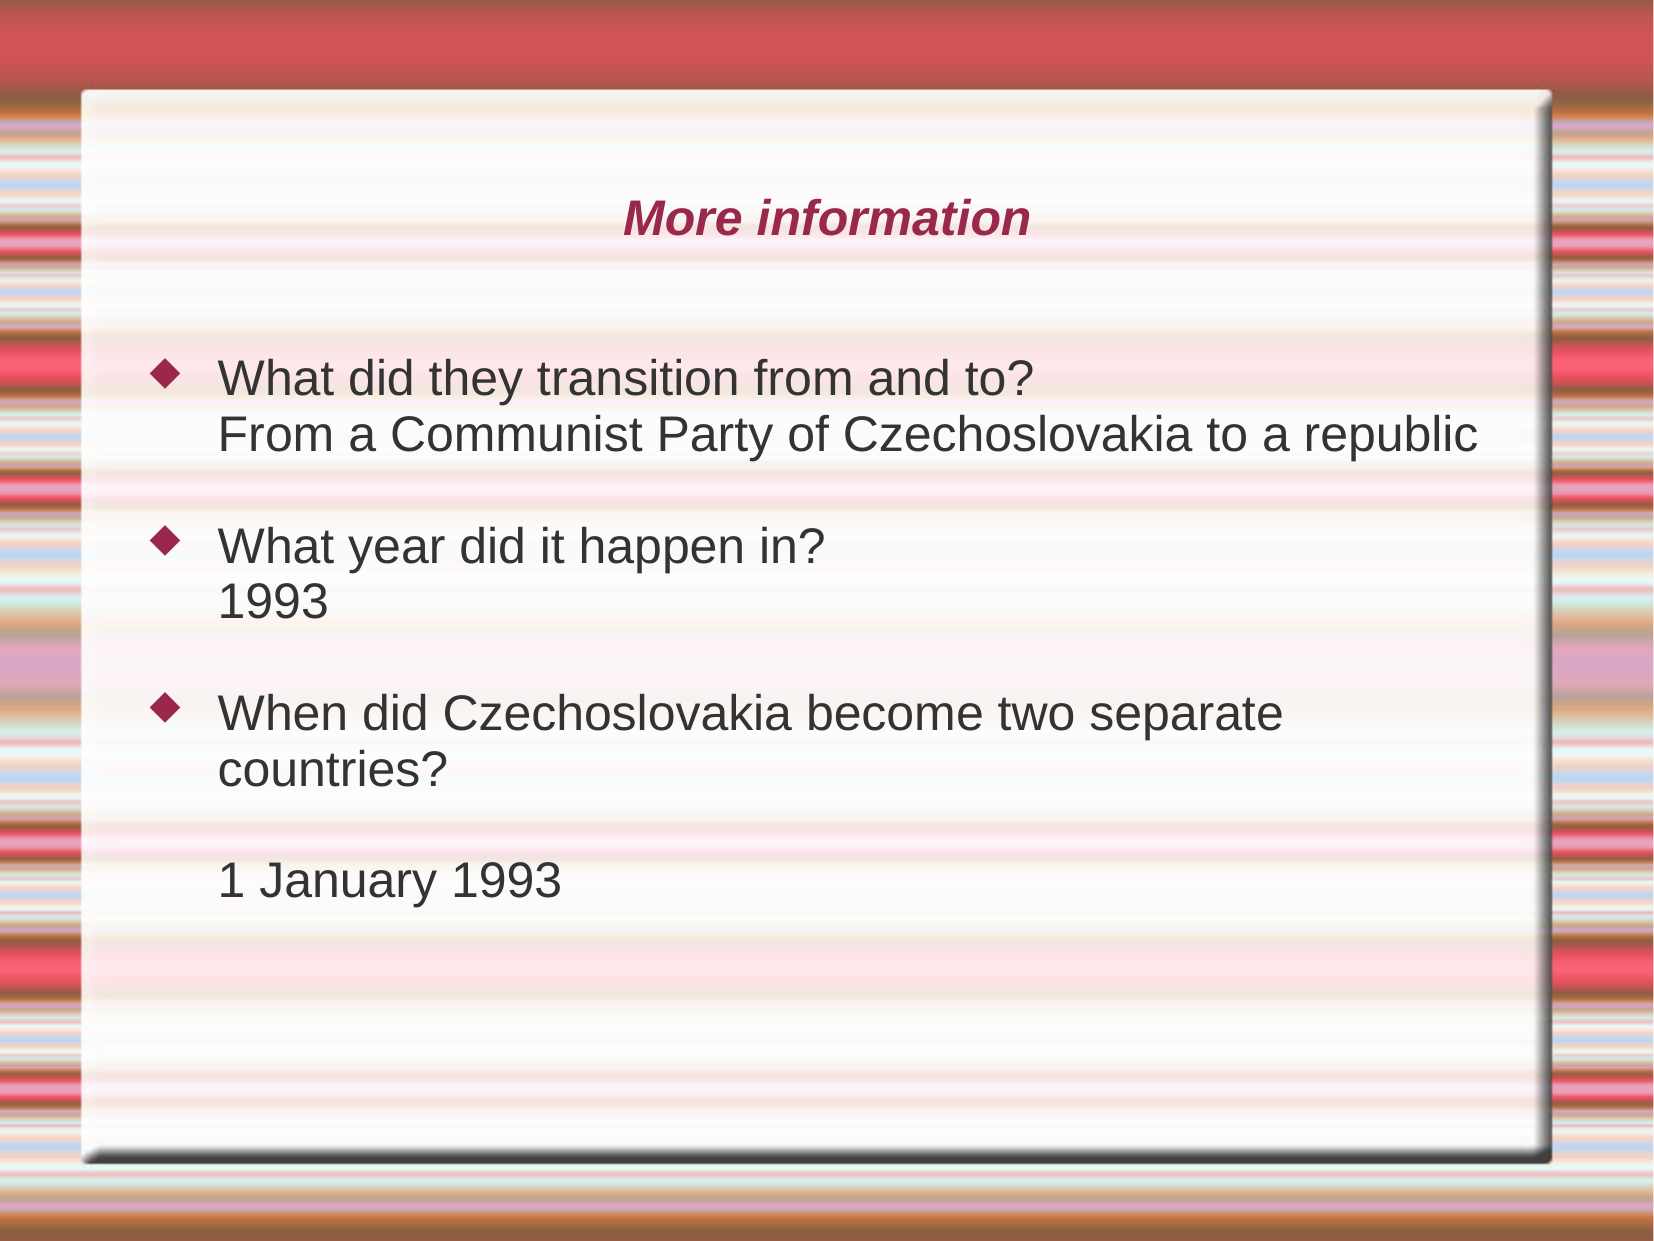

# More information
What did they transition from and to?
From a Communist Party of Czechoslovakia to a republic
What year did it happen in?
1993
When did Czechoslovakia become two separate countries?
1 January 1993